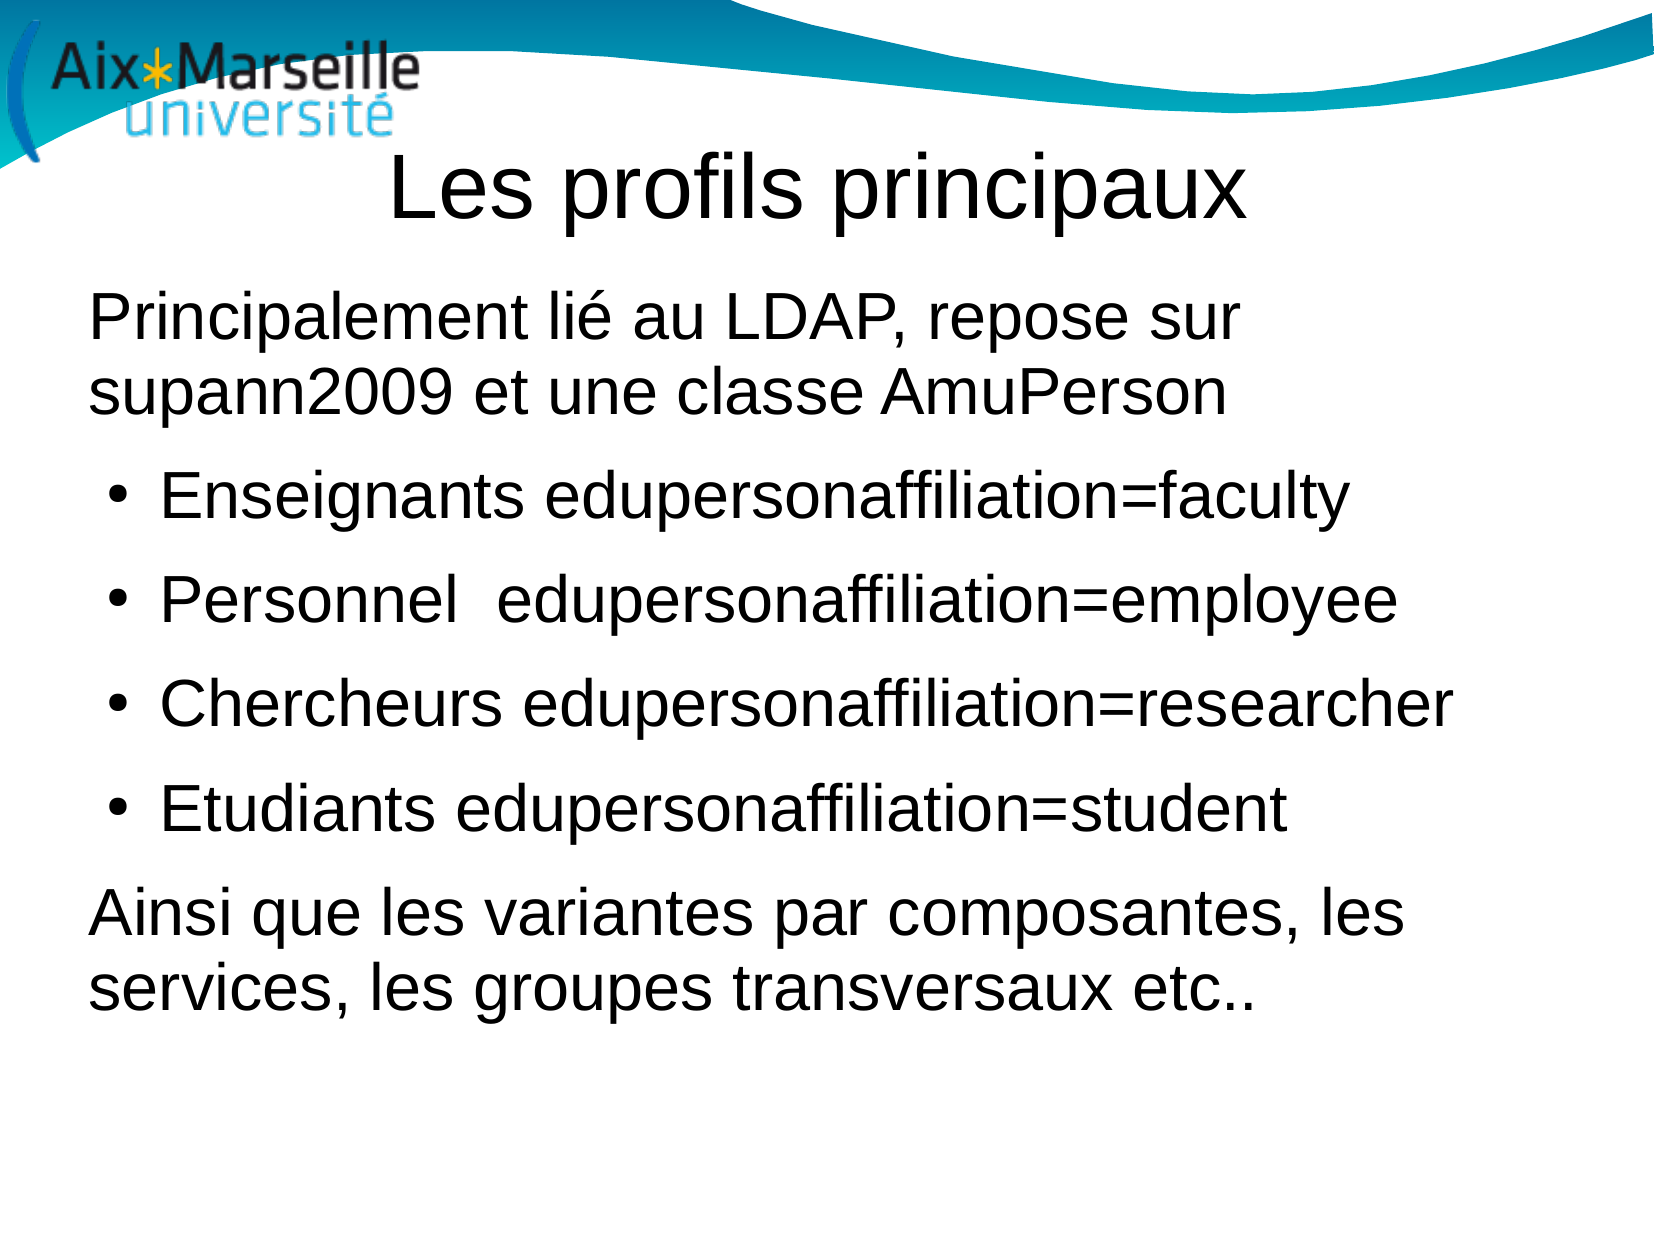

# Les profils principaux
Principalement lié au LDAP, repose sur supann2009 et une classe AmuPerson
Enseignants edupersonaffiliation=faculty
Personnel edupersonaffiliation=employee
Chercheurs edupersonaffiliation=researcher
Etudiants edupersonaffiliation=student
Ainsi que les variantes par composantes, les services, les groupes transversaux etc..